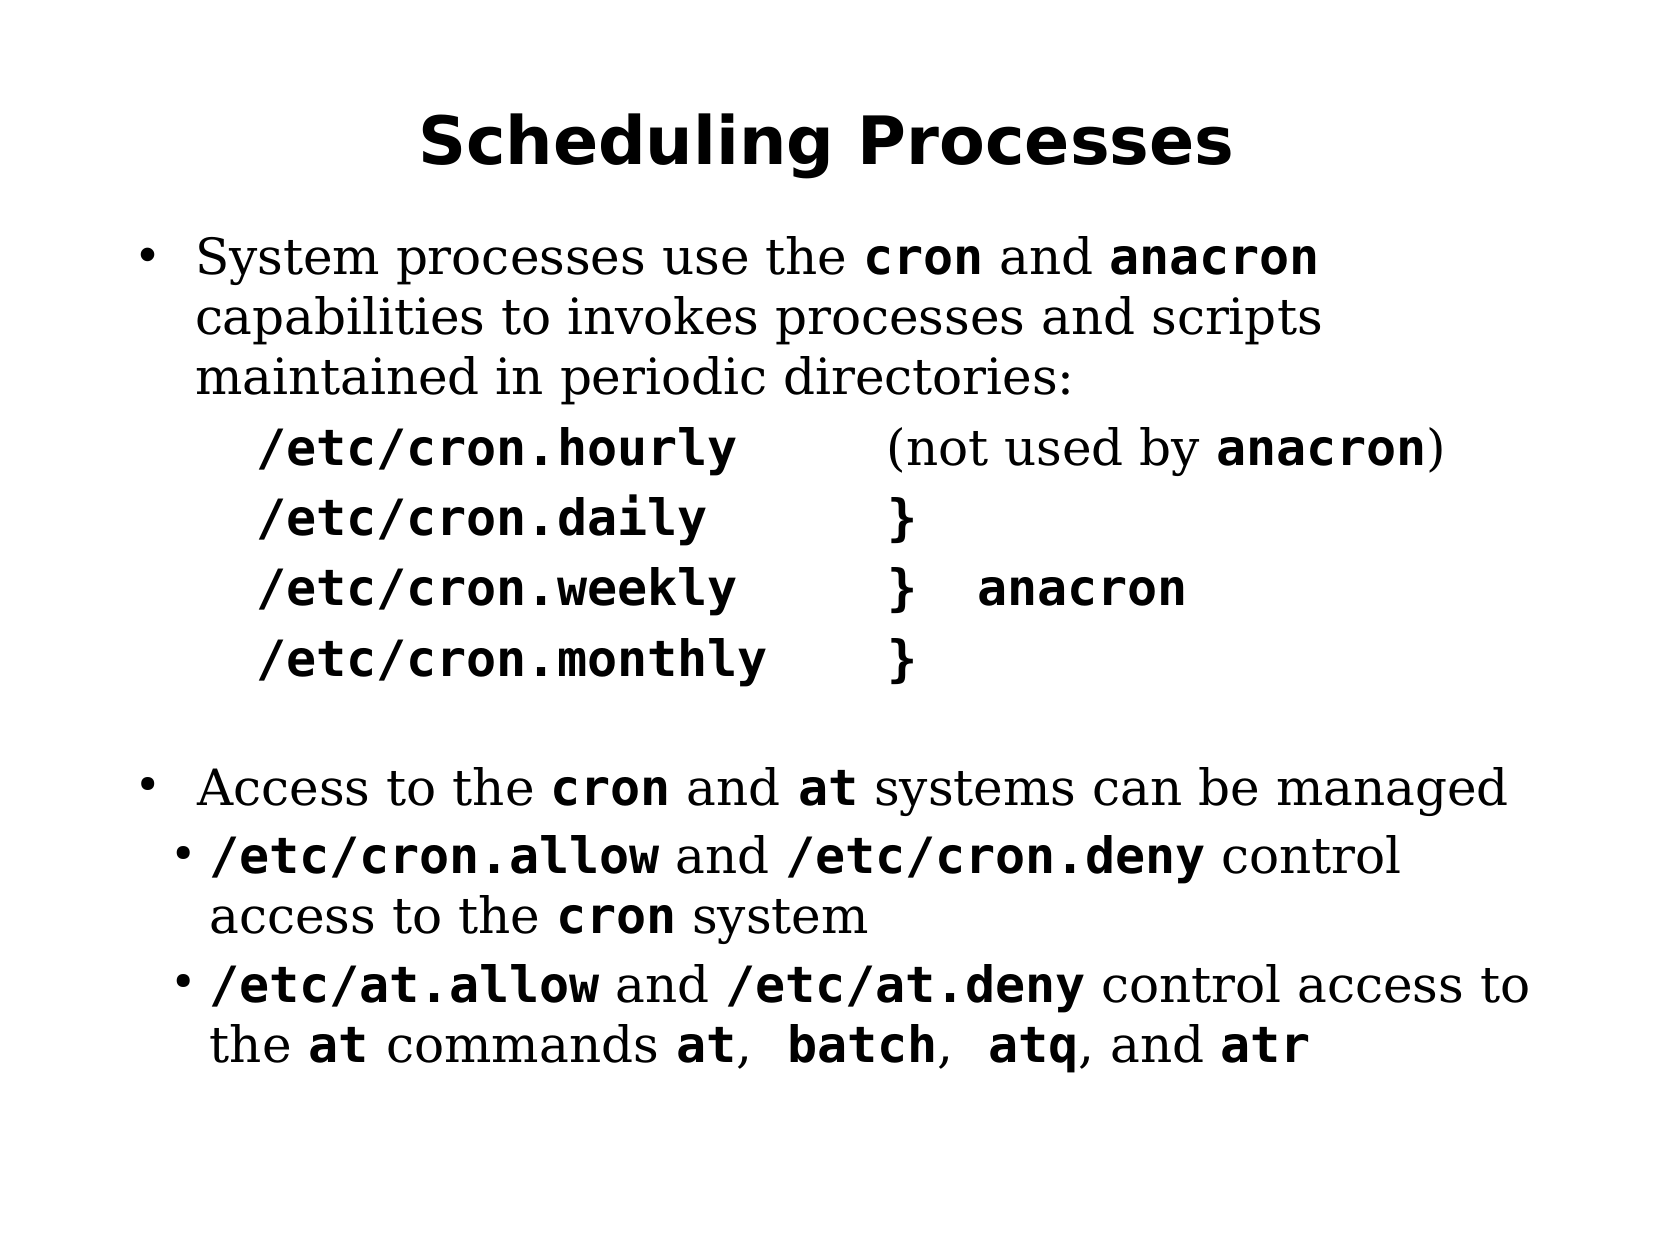

# Scheduling Processes
System processes use the cron and anacron capabilities to invokes processes and scripts maintained in periodic directories:
/etc/cron.hourly (not used by anacron)
/etc/cron.daily }
/etc/cron.weekly } anacron
/etc/cron.monthly }
Access to the cron and at systems can be managed
/etc/cron.allow and /etc/cron.deny control access to the cron system
/etc/at.allow and /etc/at.deny control access to the at commands at, batch, atq, and atr